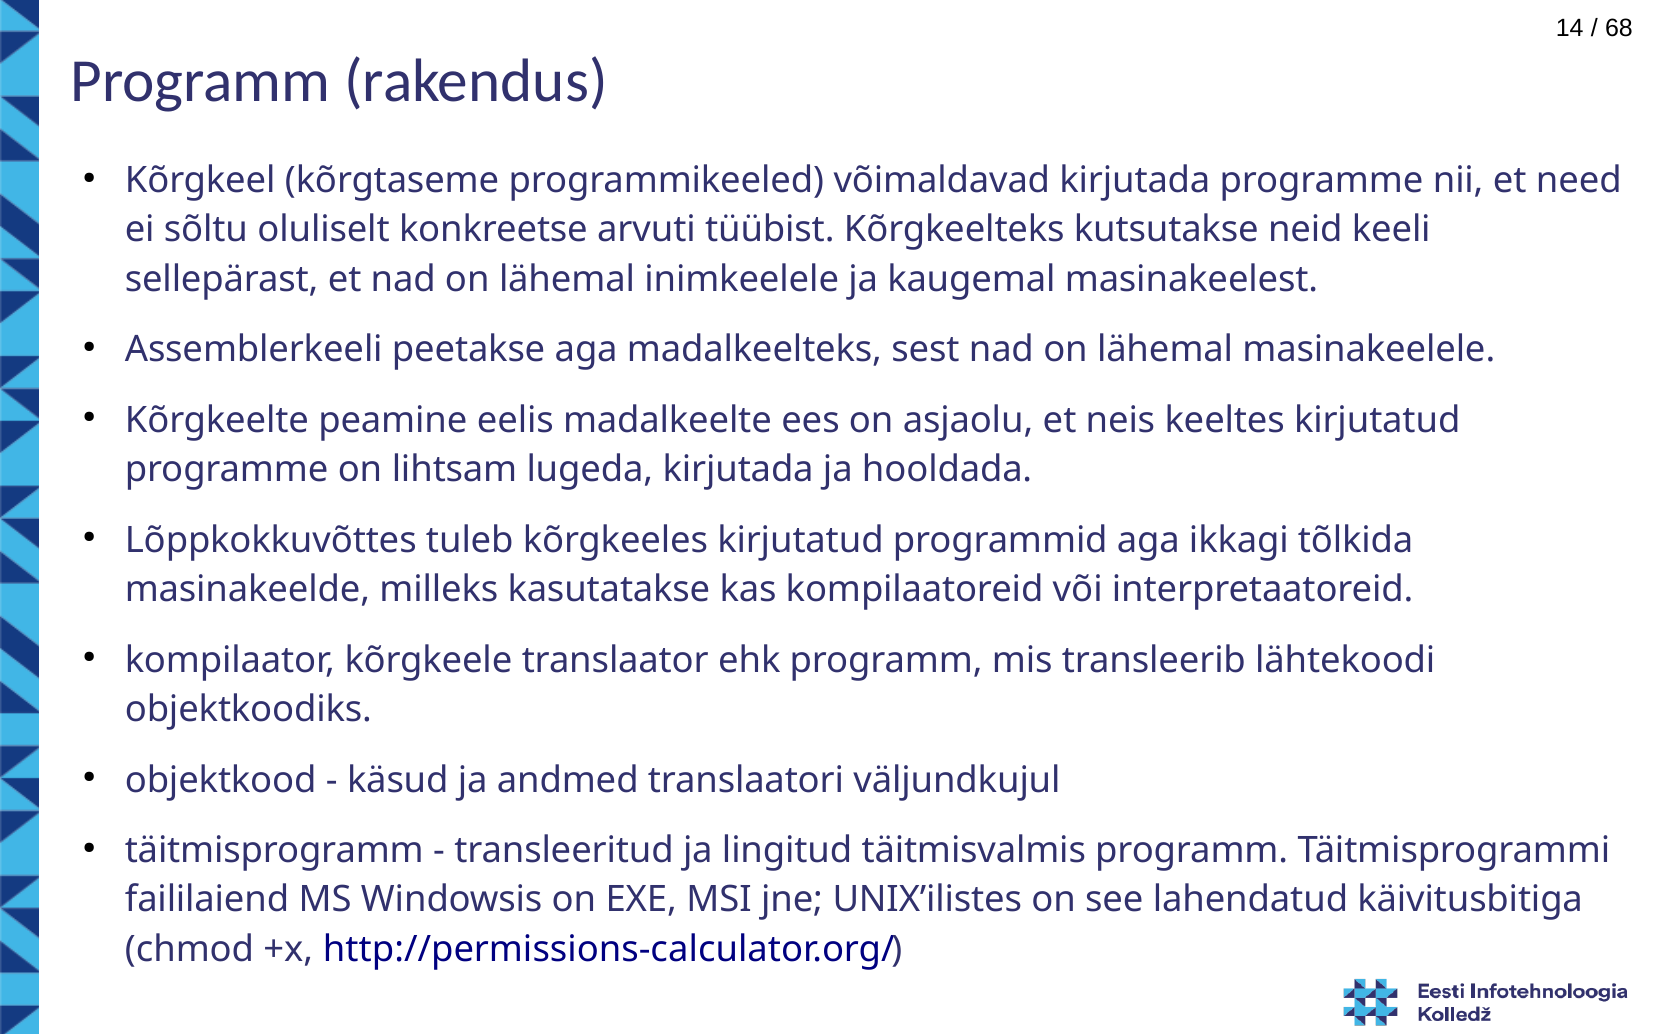

# Programm (rakendus)
Kõrgkeel (kõrgtaseme programmikeeled) võimaldavad kirjutada programme nii, et need ei sõltu oluliselt konkreetse arvuti tüübist. Kõrgkeelteks kutsutakse neid keeli sellepärast, et nad on lähemal inimkeelele ja kaugemal masinakeelest.
Assemblerkeeli peetakse aga madalkeelteks, sest nad on lähemal masinakeelele.
Kõrgkeelte peamine eelis madalkeelte ees on asjaolu, et neis keeltes kirjutatud programme on lihtsam lugeda, kirjutada ja hooldada.
Lõppkokkuvõttes tuleb kõrgkeeles kirjutatud programmid aga ikkagi tõlkida masinakeelde, milleks kasutatakse kas kompilaatoreid või interpretaatoreid.
kompilaator, kõrgkeele translaator ehk programm, mis transleerib lähtekoodi objektkoodiks.
objektkood - käsud ja andmed translaatori väljundkujul
täitmisprogramm - transleeritud ja lingitud täitmisvalmis programm. Täitmisprogrammi faililaiend MS Windowsis on EXE, MSI jne; UNIX’ilistes on see lahendatud käivitusbitiga (chmod +x, http://permissions-calculator.org/)